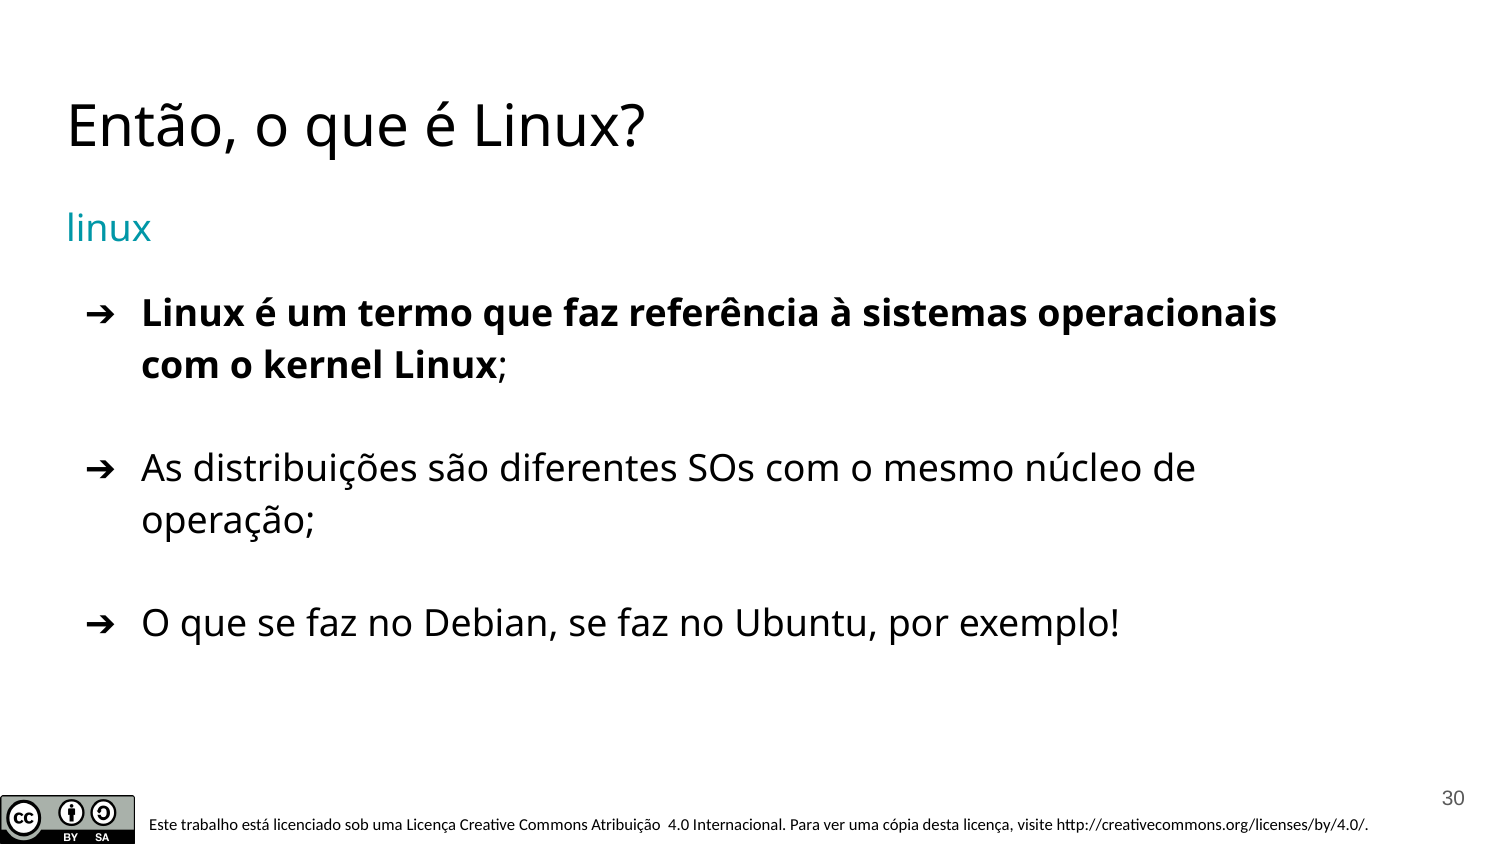

# Então, o que é Linux?
linux
Linux é um termo que faz referência à sistemas operacionais com o kernel Linux;
As distribuições são diferentes SOs com o mesmo núcleo de operação;
O que se faz no Debian, se faz no Ubuntu, por exemplo!
Este trabalho está licenciado sob uma Licença Creative Commons Atribuição 4.0 Internacional. Para ver uma cópia desta licença, visite http://creativecommons.org/licenses/by/4.0/.